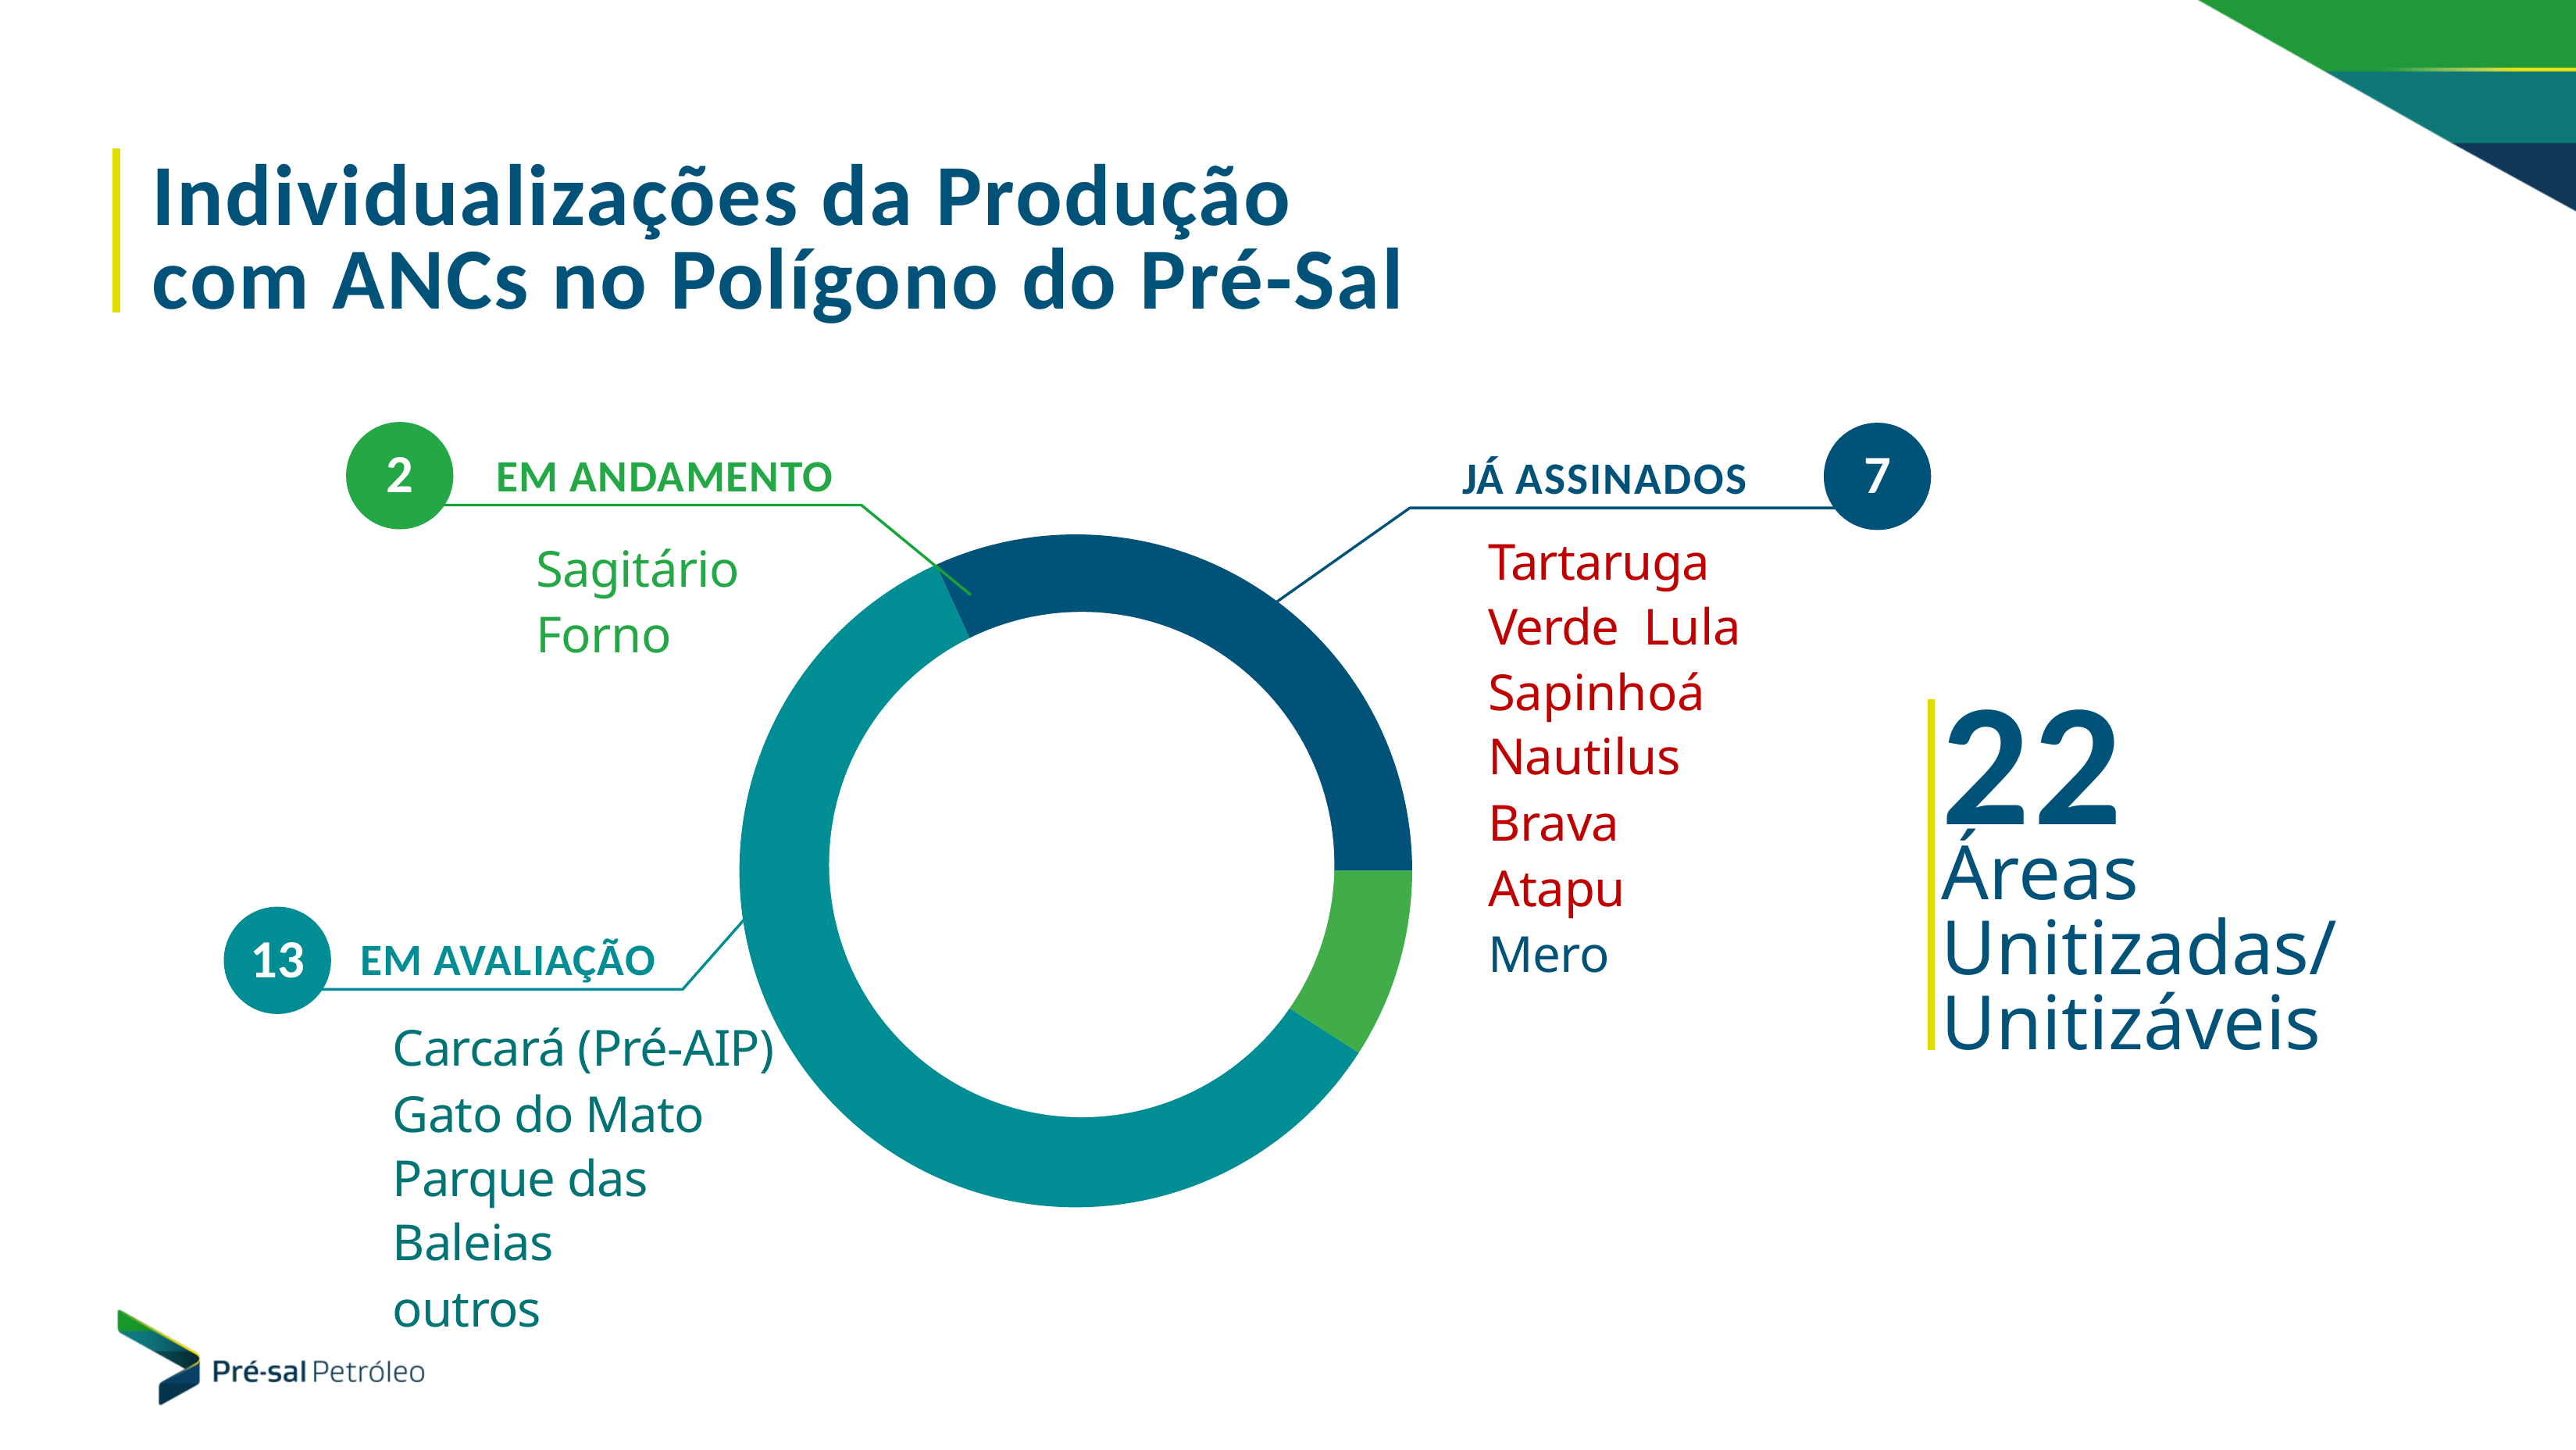

Individualizações da Produção com ANCs no Polígono do Pré-Sal
2
7
EM ANDAMENTO
JÁ ASSINADOS
### Chart
| Category | Série1 |
|---|---|
| 1 | 7.0 |
| 2 | 13.0 |
| 3 | 2.0 |Tartaruga Verde Lula
Sapinhoá Nautilus
Brava
Atapu
Mero
Sagitário
Forno
22
Áreas Unitizadas/ Unitizáveis
13
EM AVALIAÇÃO
Carcará (Pré-AIP)
Gato do Mato Parque das Baleias
outros